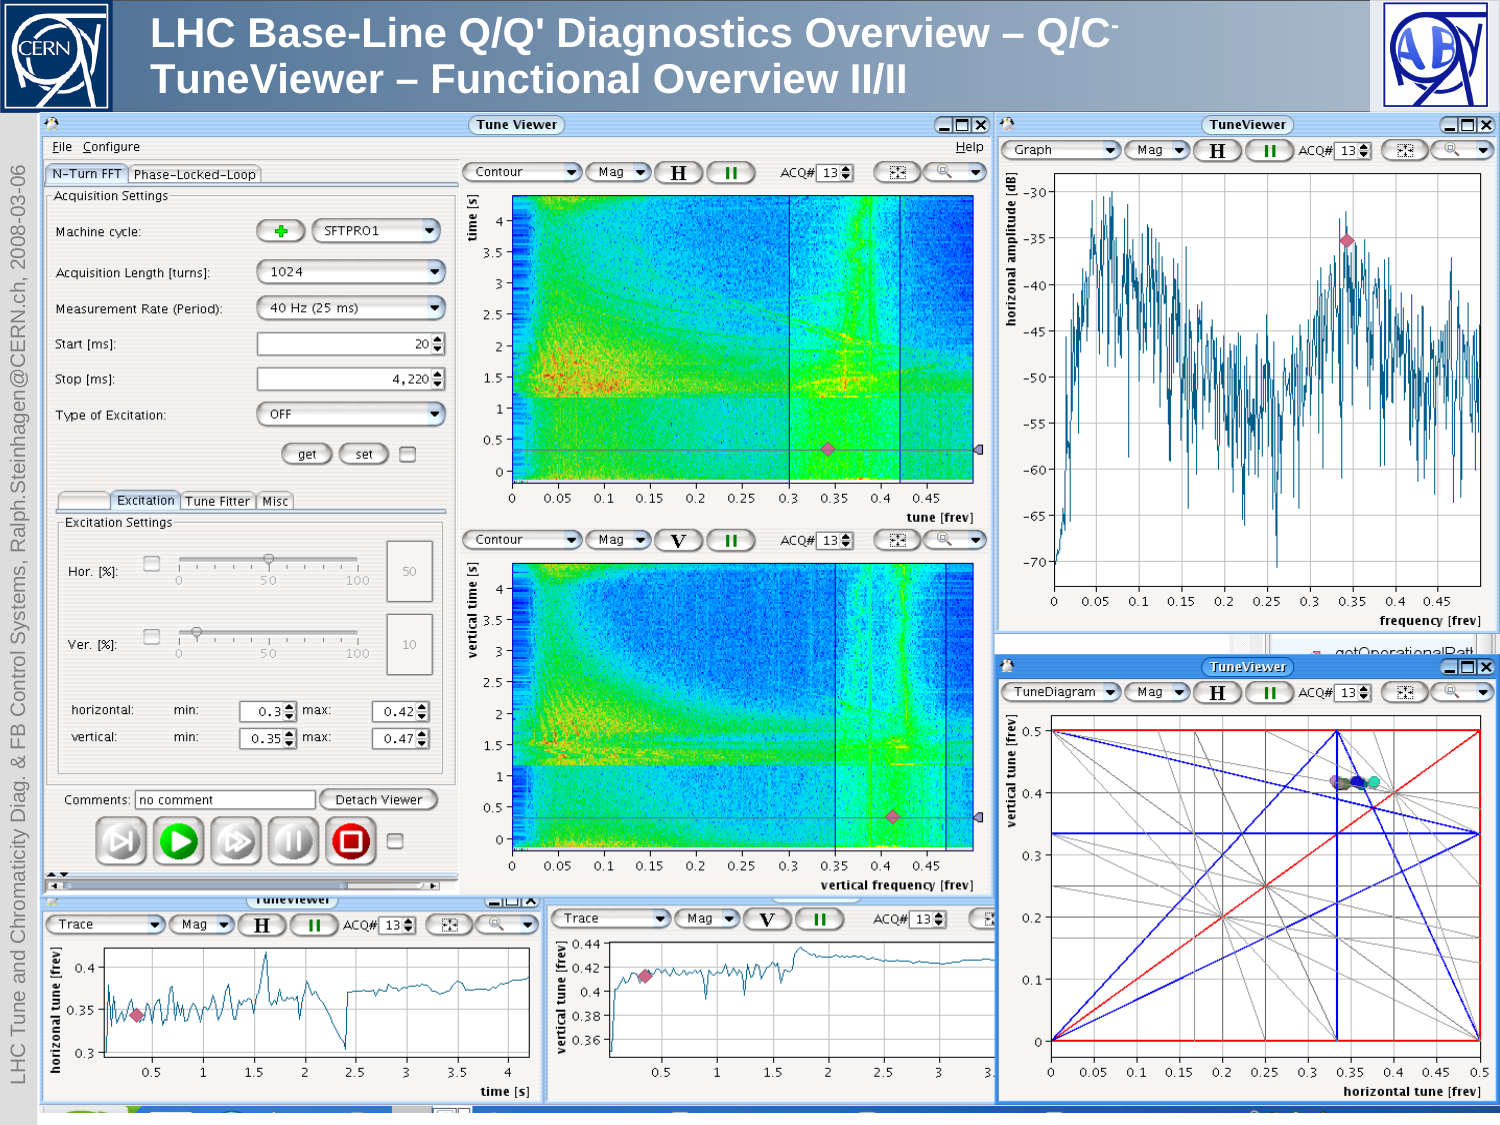

# LHC Base-Line Q/Q' Diagnostics Overview – Q/C- TuneViewer – Functional Overview II/II